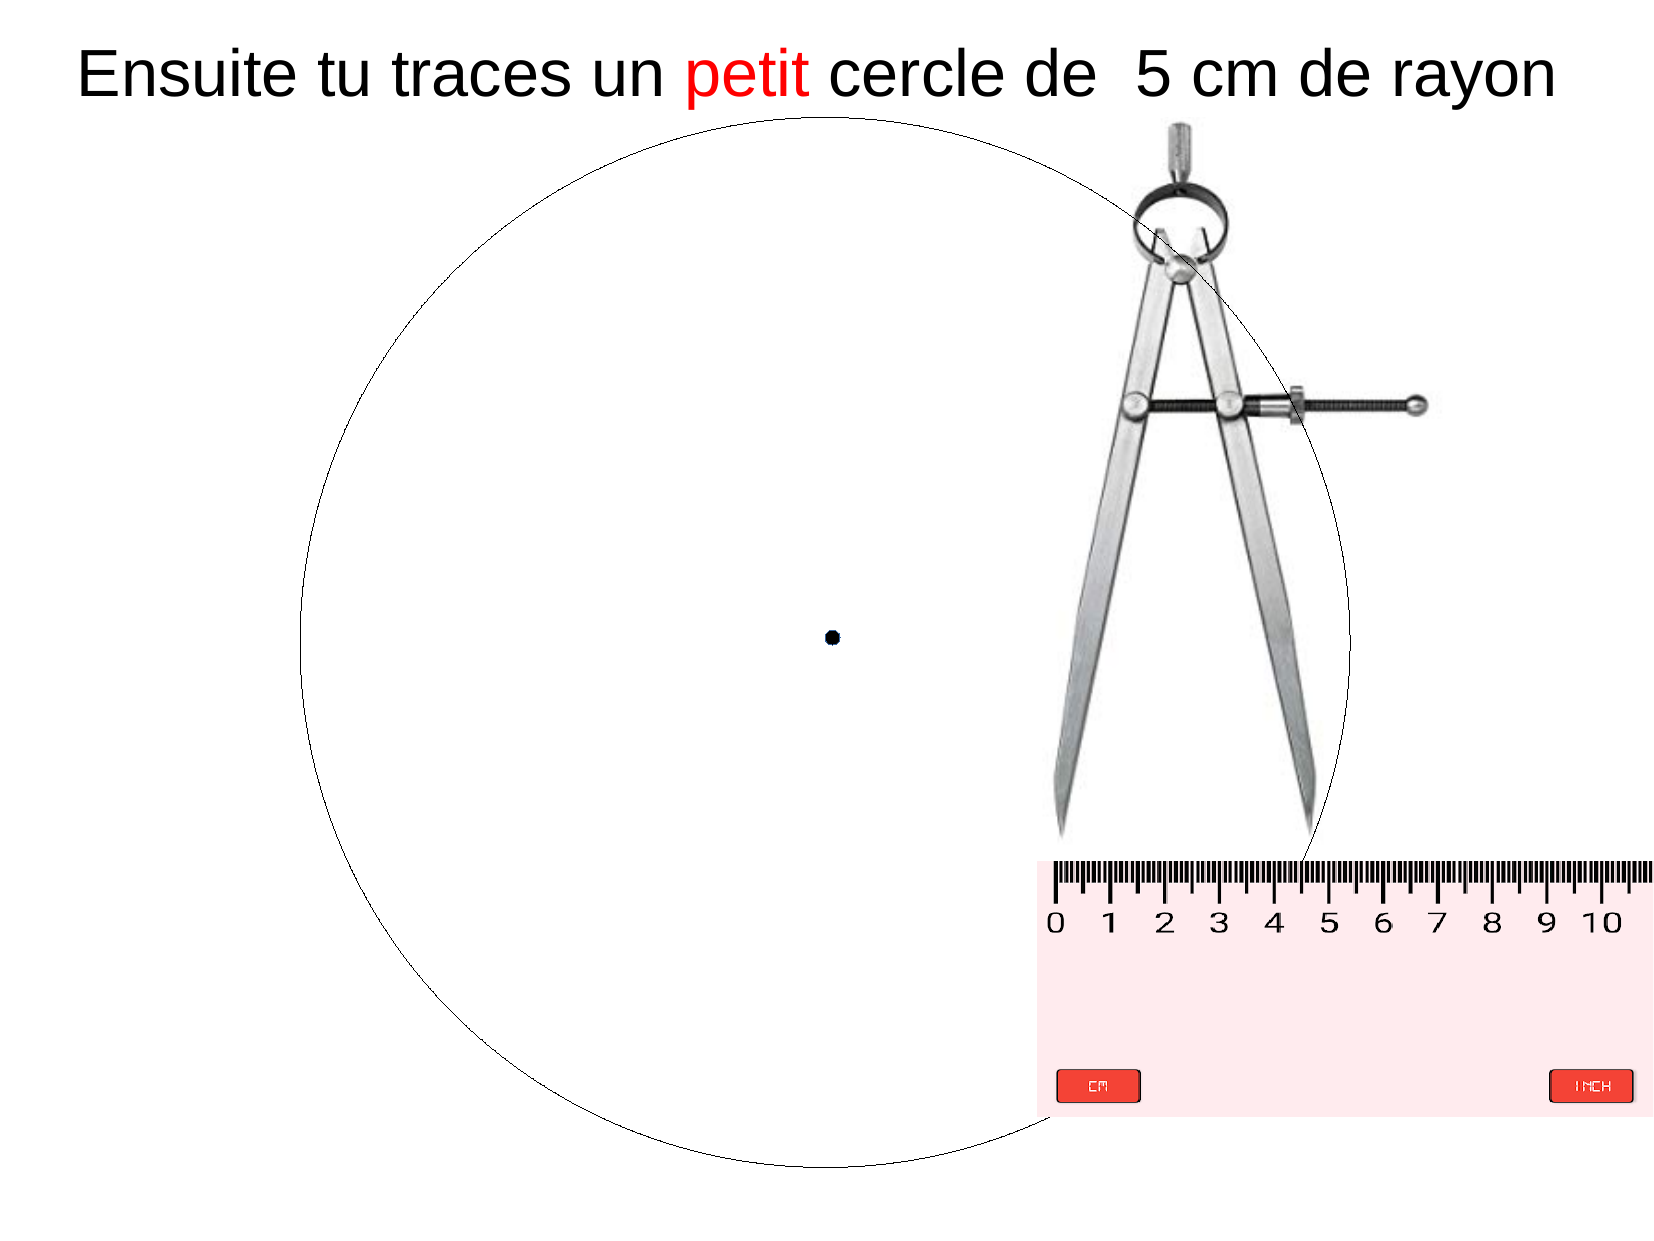

# Ensuite tu traces un petit cercle de 5 cm de rayon